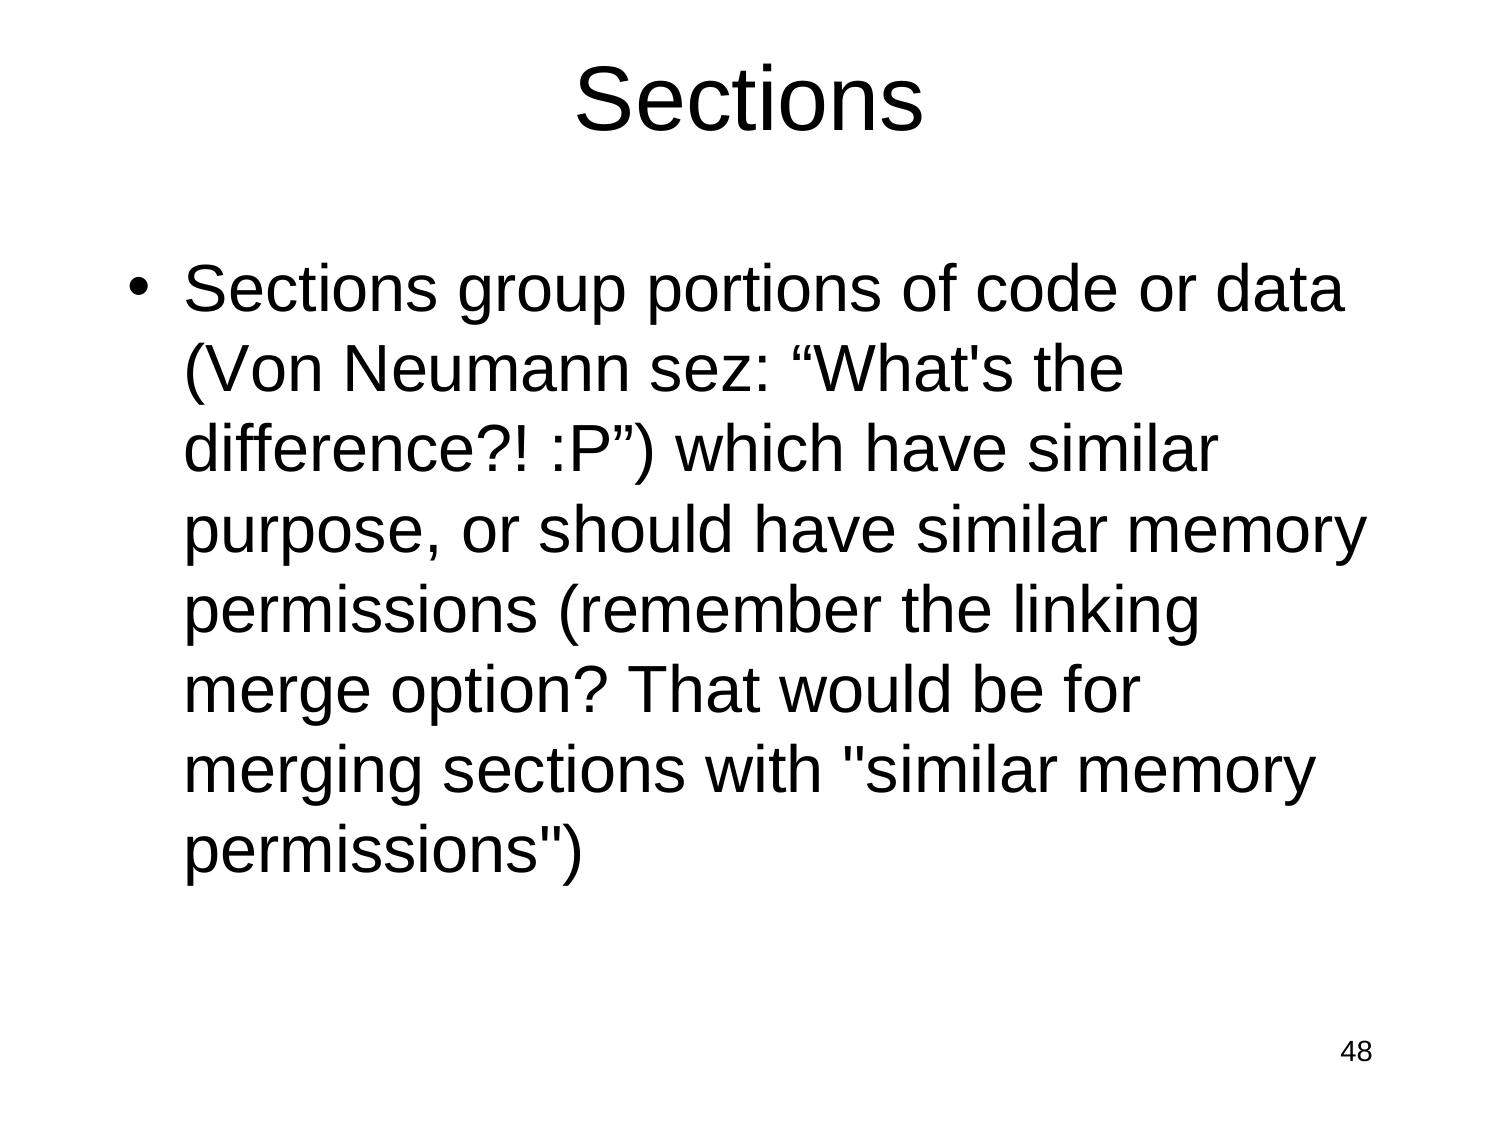

# Sections
Sections group portions of code or data (Von Neumann sez: “What's the difference?! :P”) which have similar purpose, or should have similar memory permissions (remember the linking merge option? That would be for merging sections with "similar memory permissions")